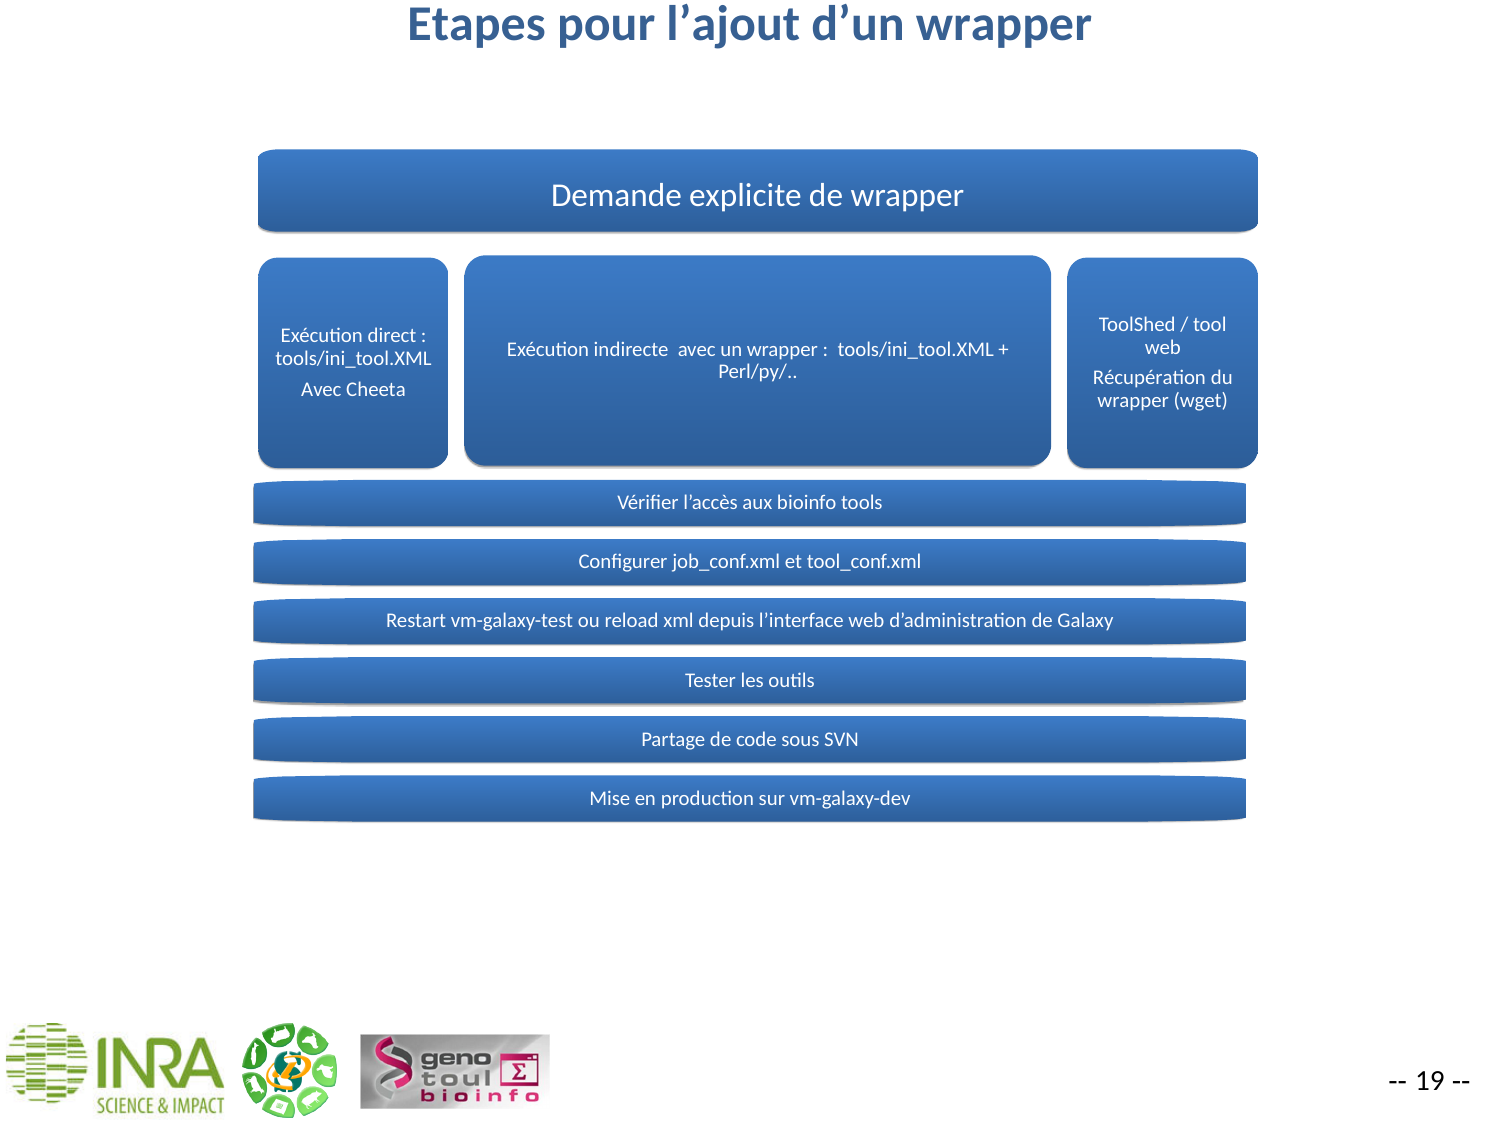

Etapes pour l’ajout d’un wrapper
Demande explicite de wrapper
Exécution indirecte avec un wrapper : tools/ini_tool.XML + Perl/py/..
Exécution direct : tools/ini_tool.XML
Avec Cheeta
ToolShed / tool web
Récupération du wrapper (wget)
Vérifier l’accès aux bioinfo tools
Configurer job_conf.xml et tool_conf.xml
Restart vm-galaxy-test ou reload xml depuis l’interface web d’administration de Galaxy
Tester les outils
Partage de code sous SVN
Mise en production sur vm-galaxy-dev